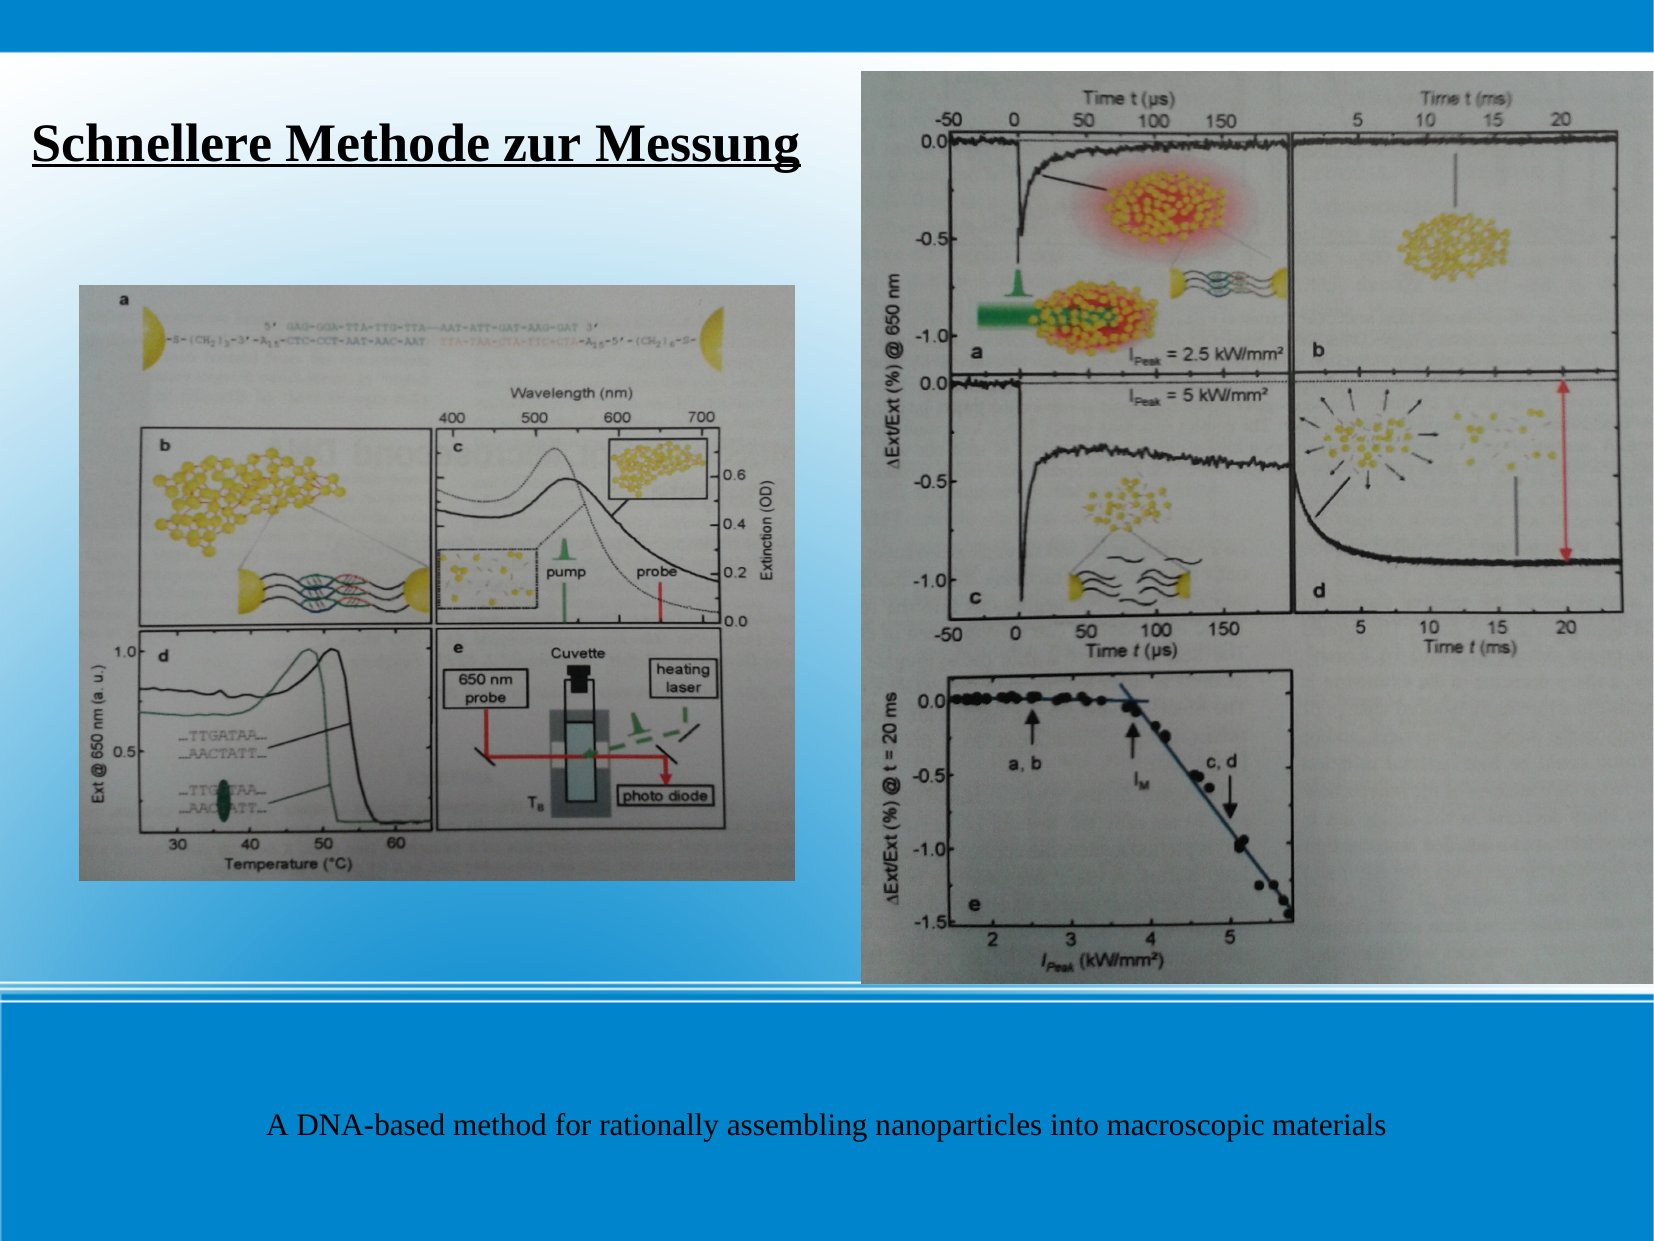

# Schnellere Methode zur Messung
A DNA-based method for rationally assembling nanoparticles into macroscopic materials